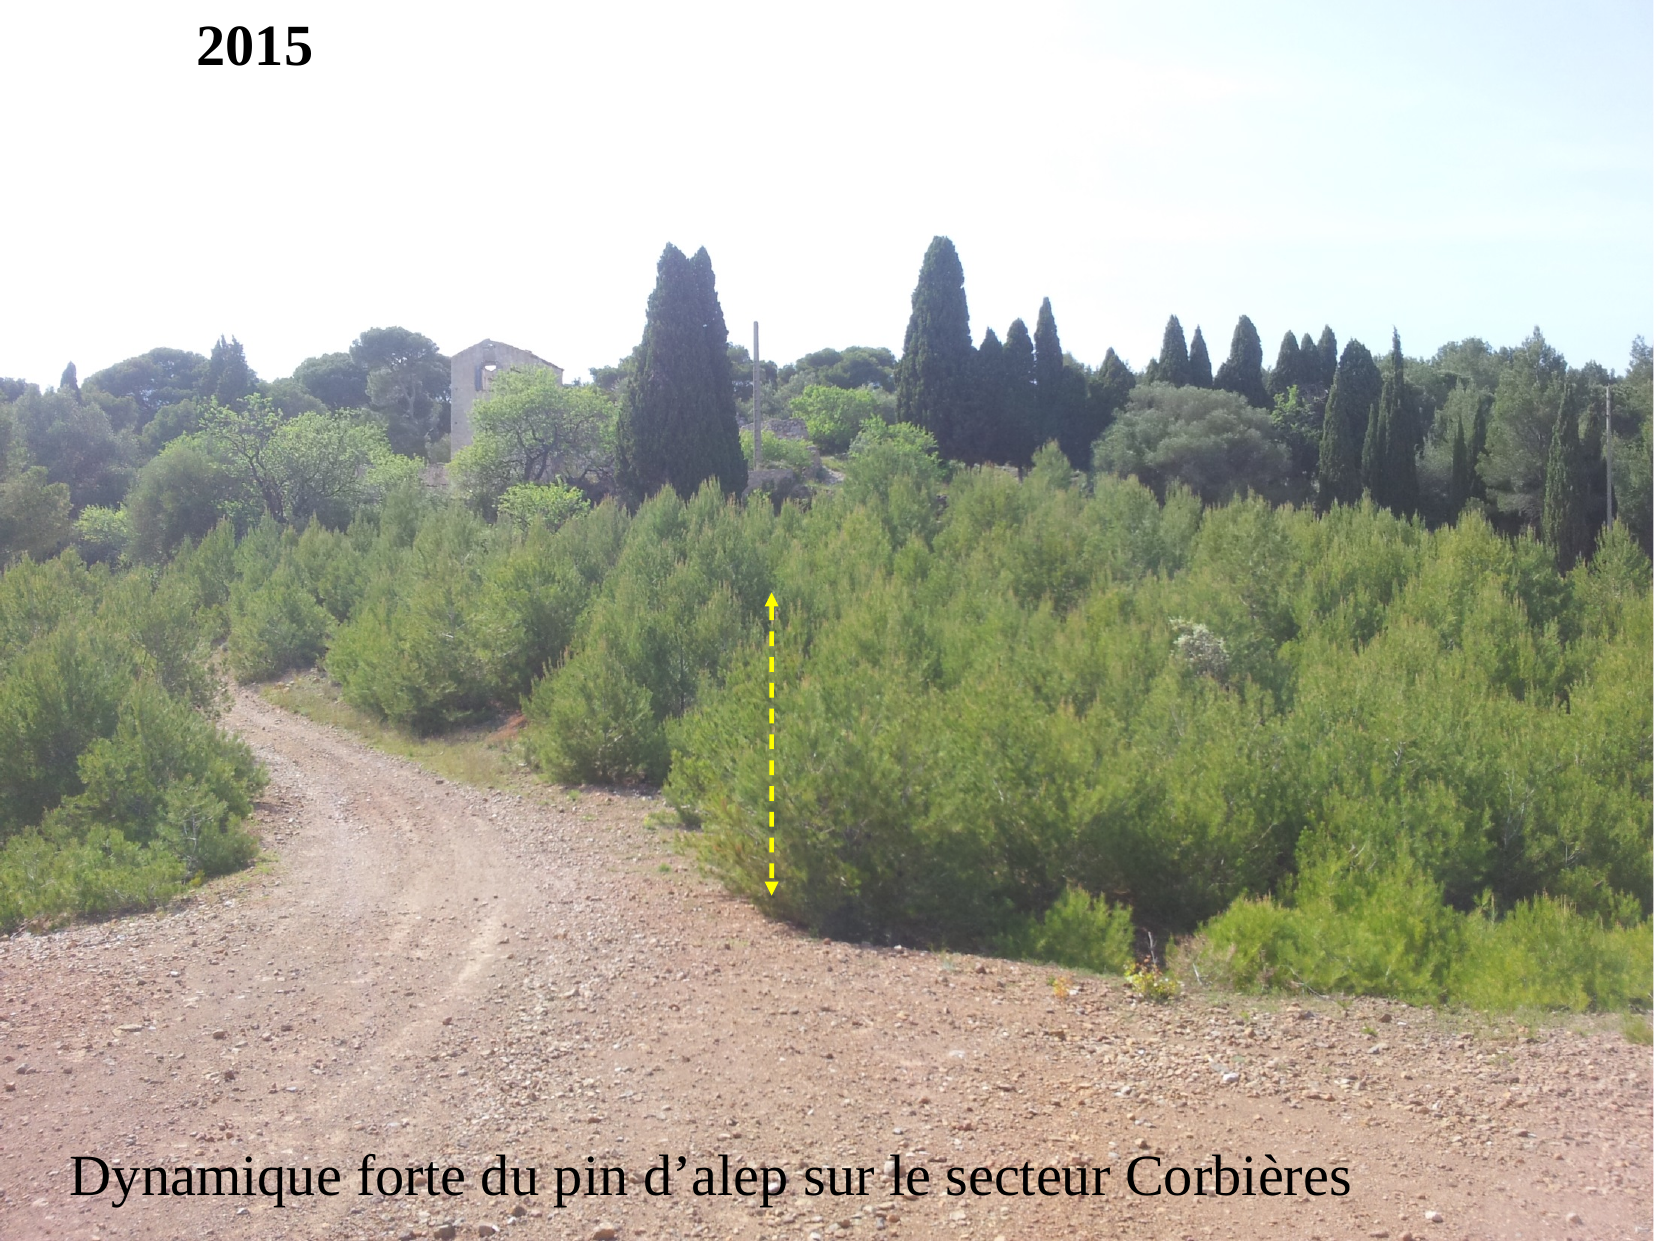

2015
Dynamique forte du pin d’alep sur le secteur Corbières